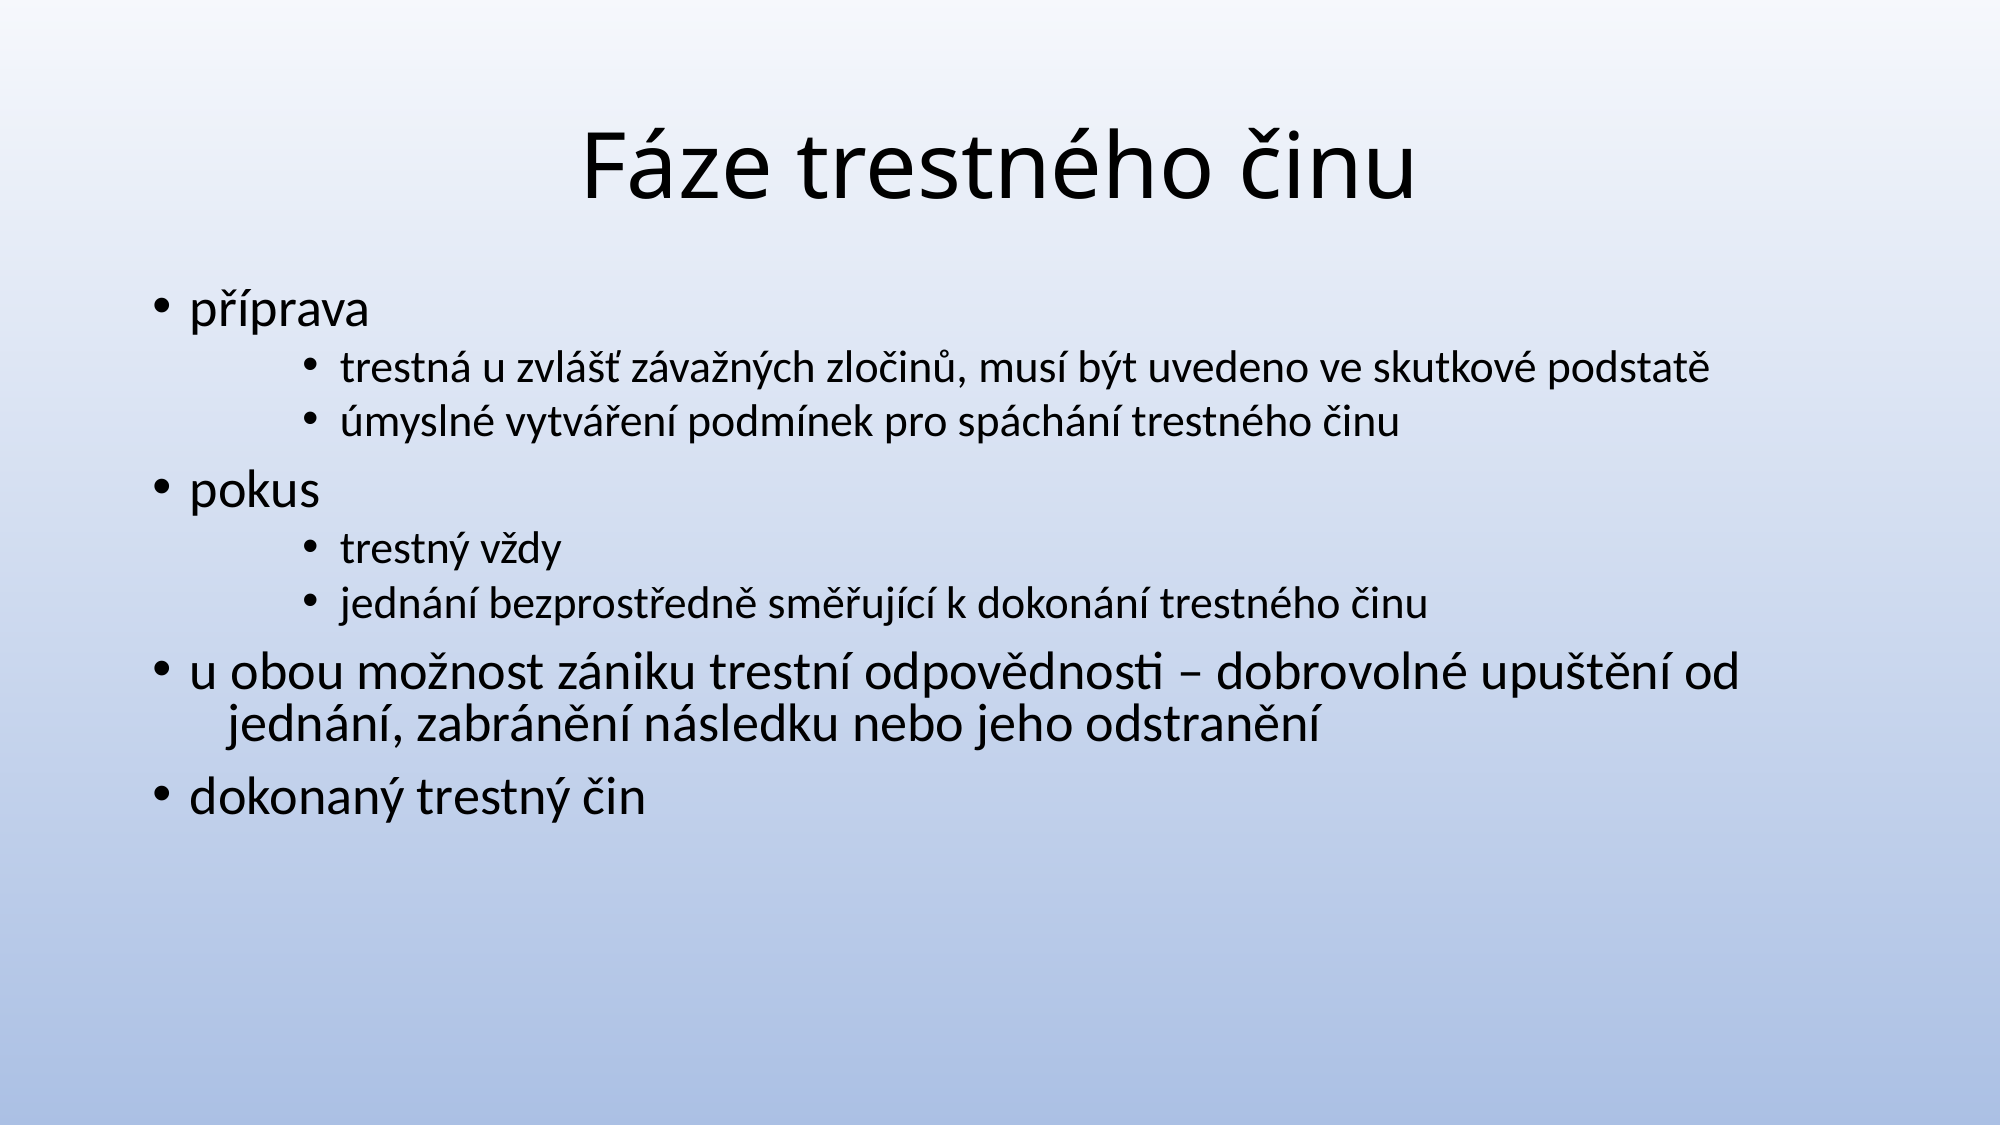

# Fáze trestného činu
příprava
trestná u zvlášť závažných zločinů, musí být uvedeno ve skutkové podstatě
úmyslné vytváření podmínek pro spáchání trestného činu
pokus
trestný vždy
jednání bezprostředně směřující k dokonání trestného činu
u obou možnost zániku trestní odpovědnosti – dobrovolné upuštění od jednání, zabránění následku nebo jeho odstranění
dokonaný trestný čin